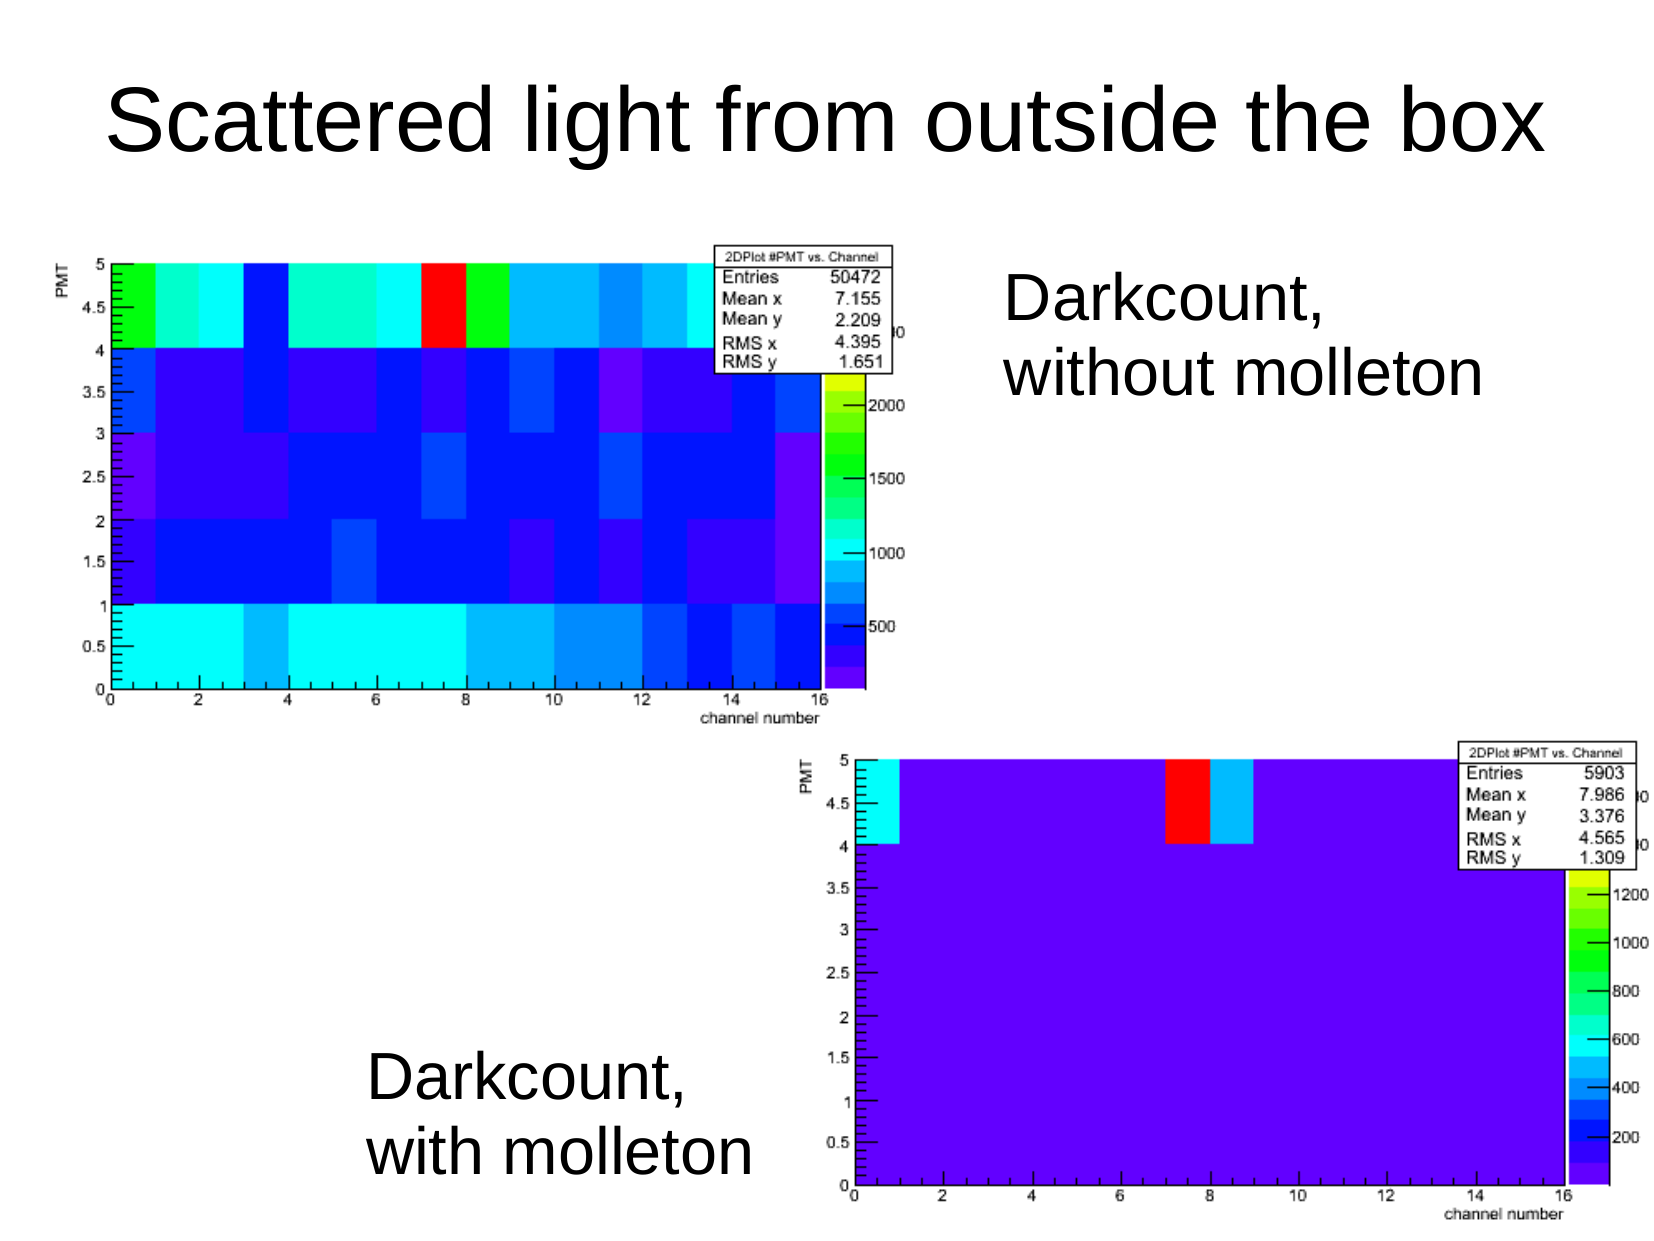

# Scattered light from outside the box
Darkcount,
without molleton
Darkcount,
with molleton